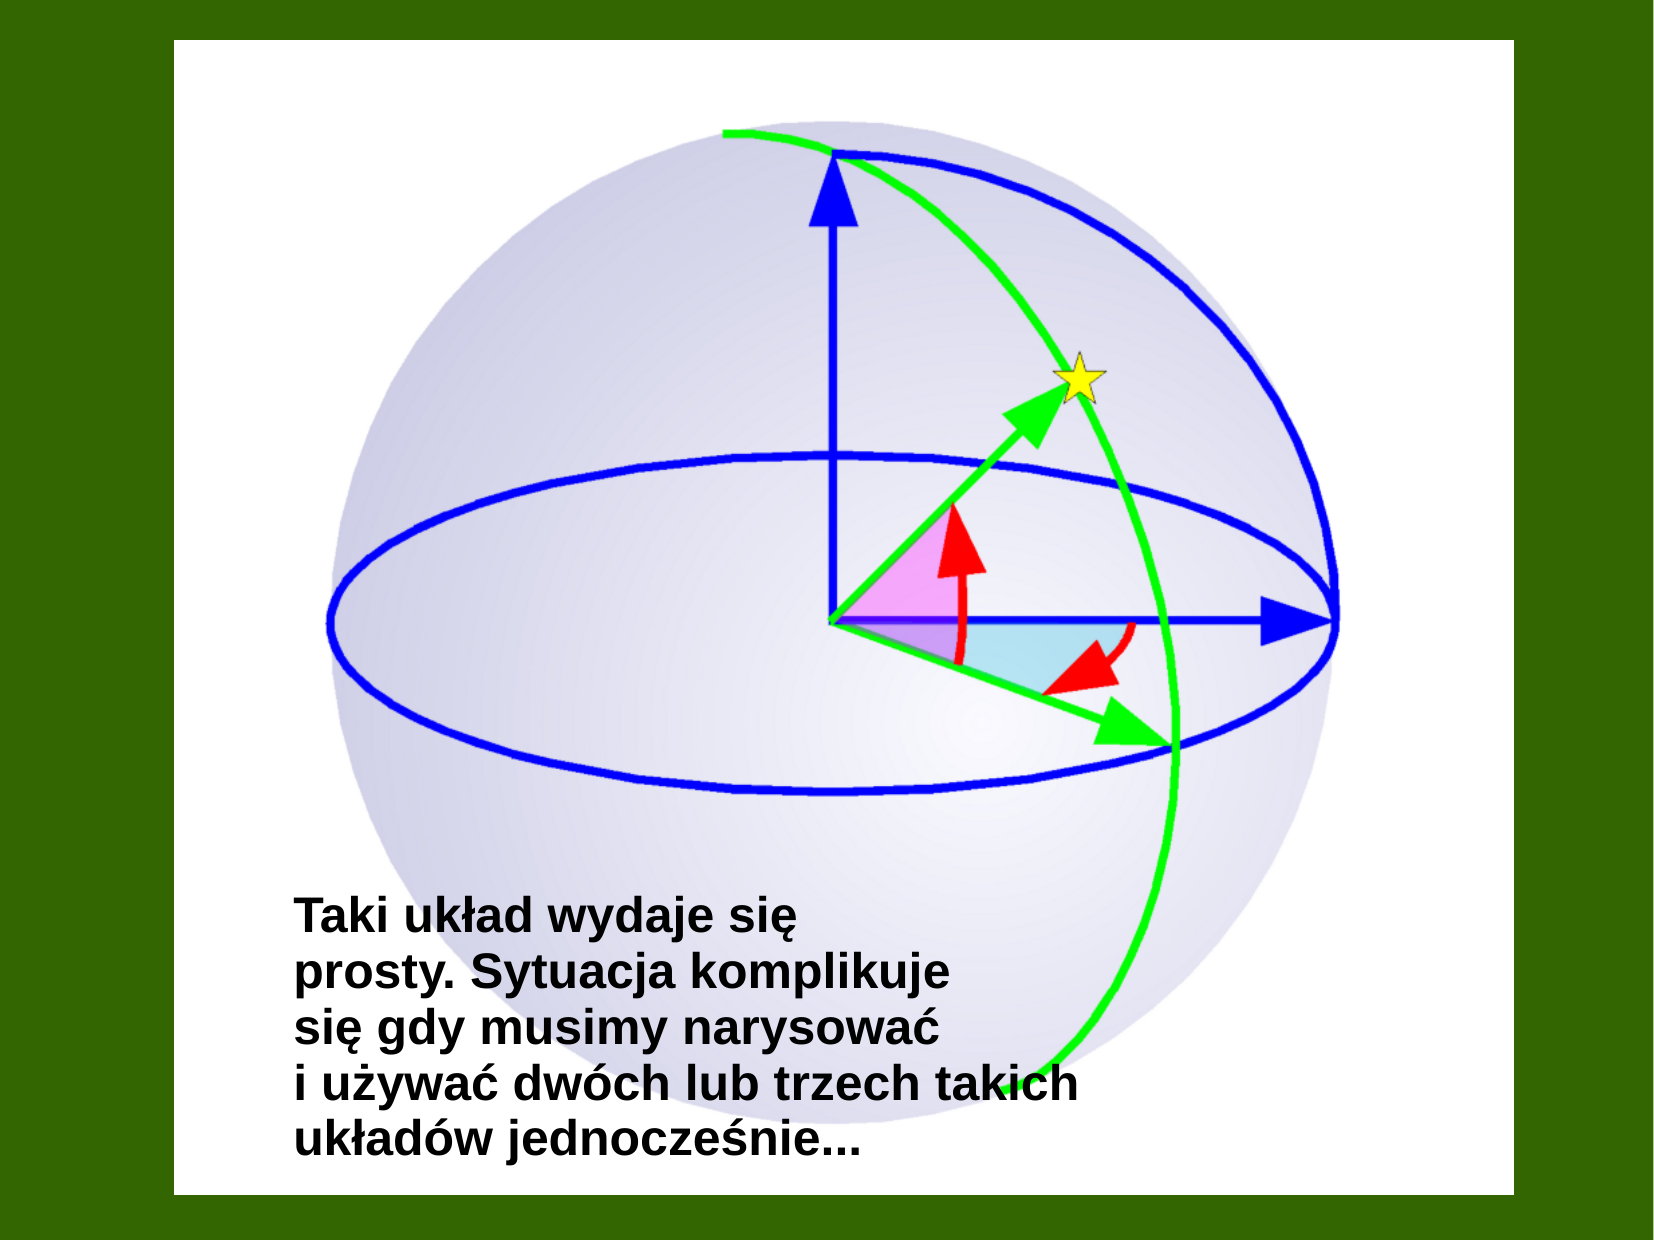

Taki układ wydaje się
prosty. Sytuacja komplikuje
się gdy musimy narysować
i używać dwóch lub trzech takich
układów jednocześnie...